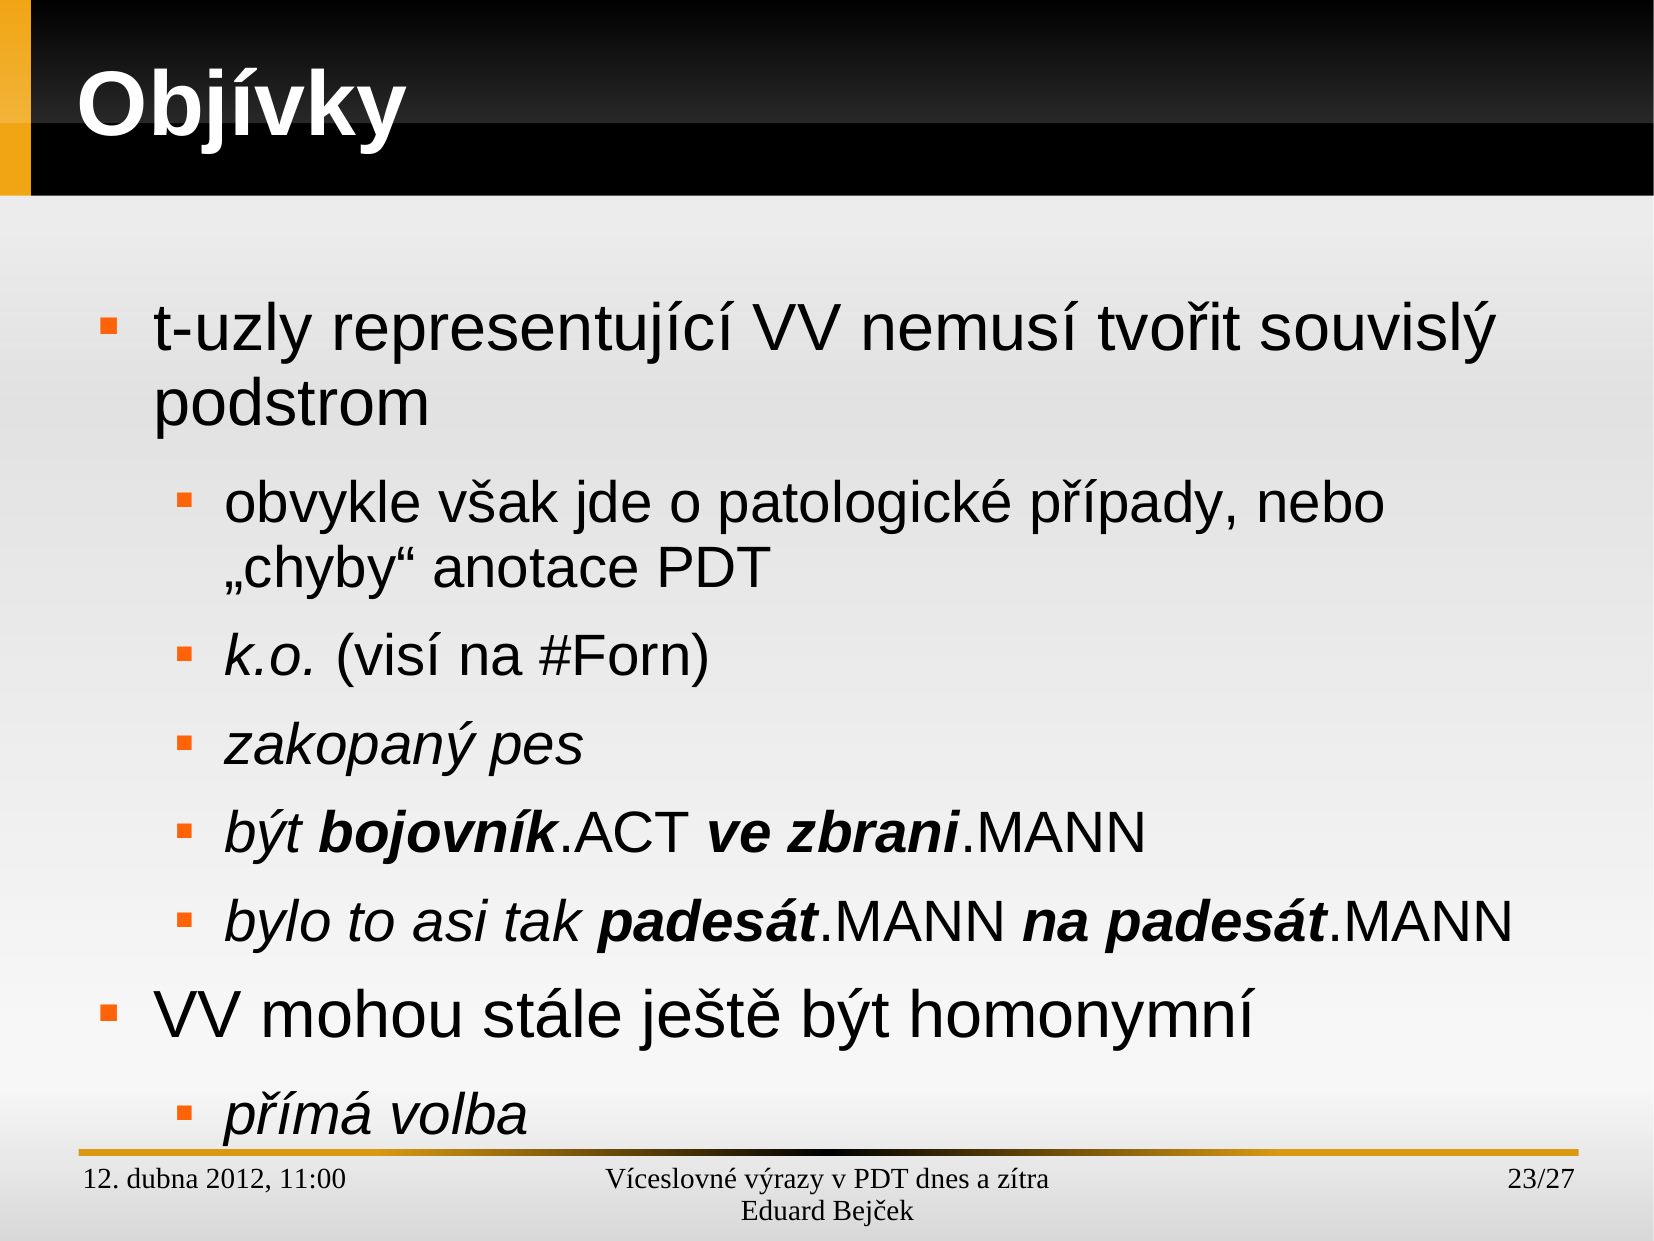

# Objívky
t-uzly representující VV nemusí tvořit souvislý podstrom
obvykle však jde o patologické případy, nebo „chyby“ anotace PDT
k.o. (visí na #Forn)
zakopaný pes
být bojovník.ACT ve zbrani.MANN
bylo to asi tak padesát.MANN na padesát.MANN
VV mohou stále ještě být homonymní
přímá volba
12. dubna 2012, 11:00
Víceslovné výrazy v PDT dnes a zítra
23